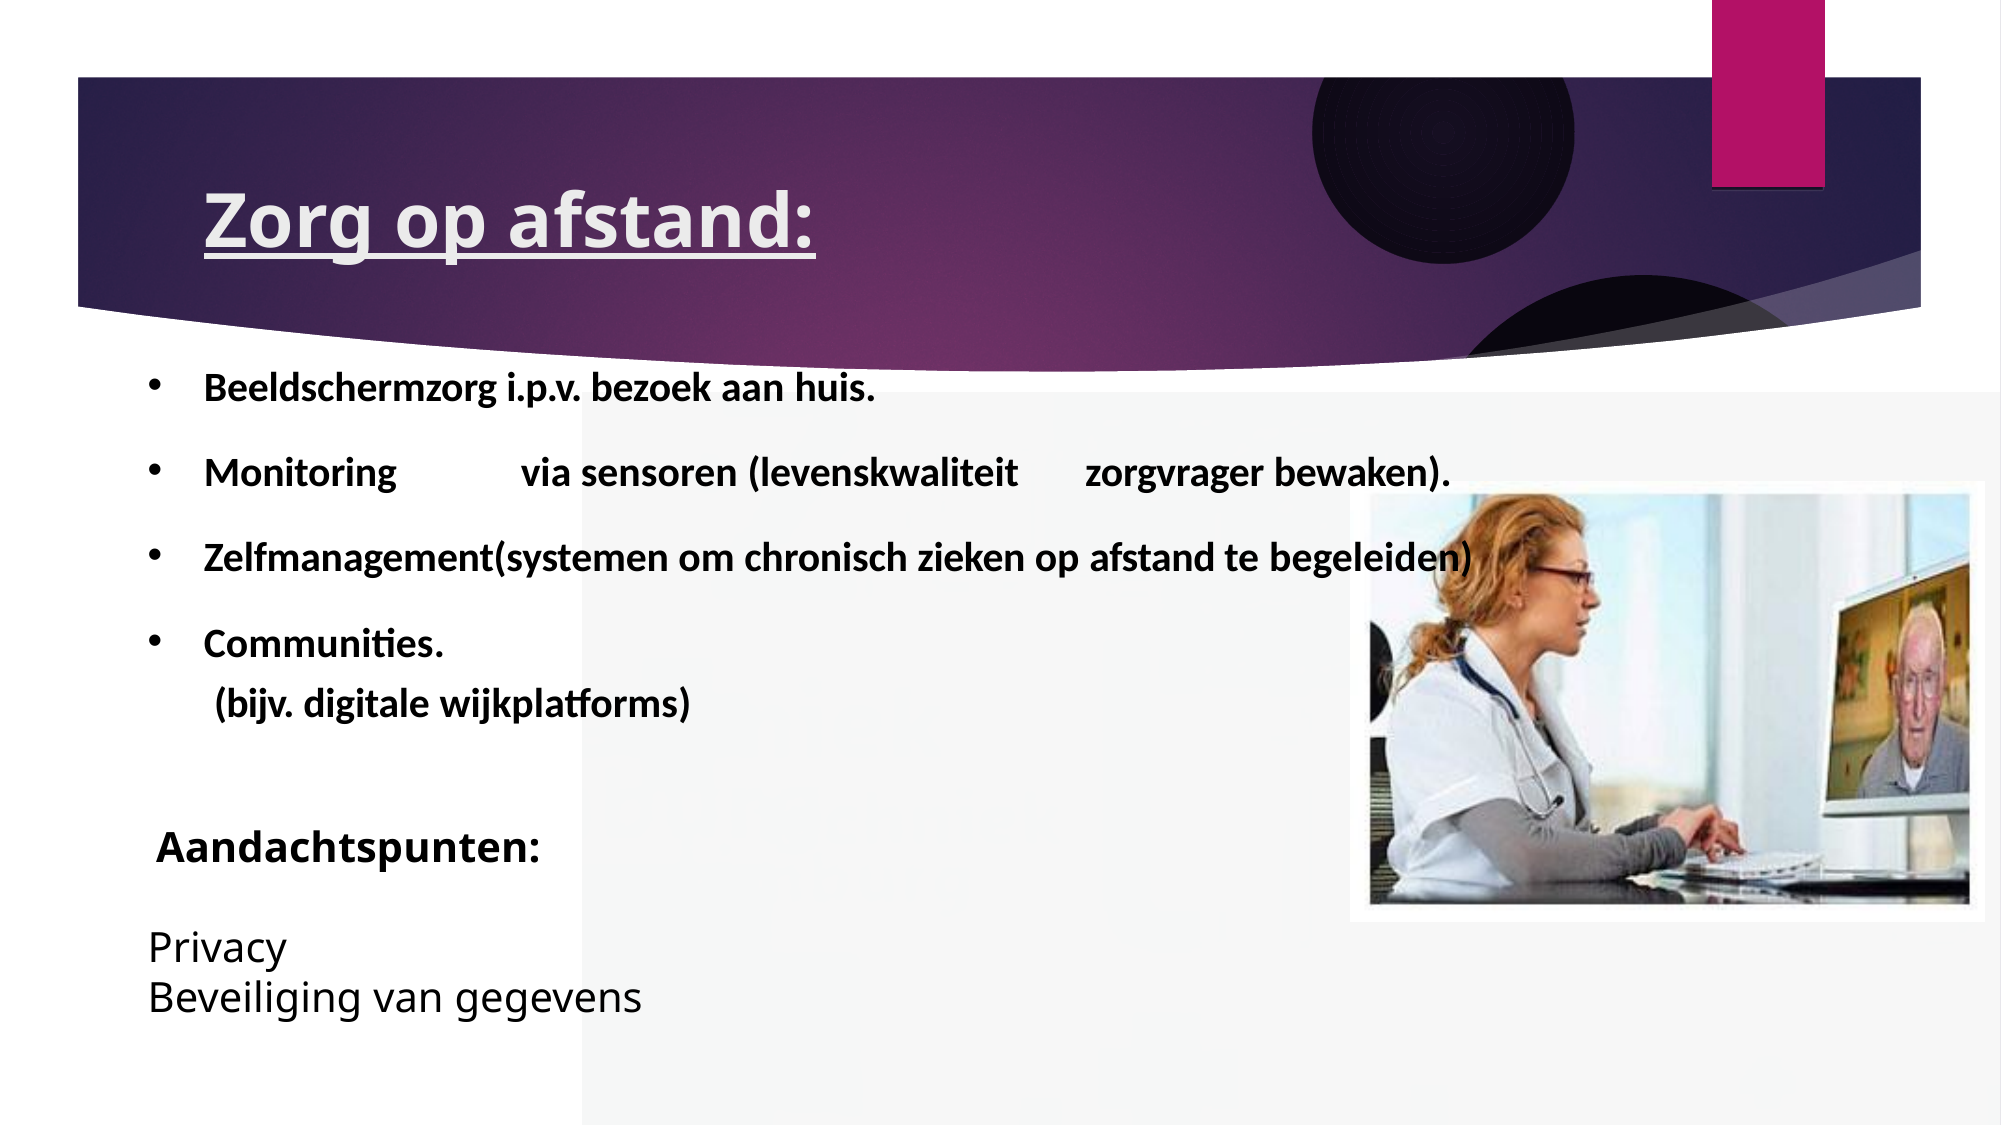

# Zorg op afstand:
Beeldschermzorg i.p.v. bezoek aan huis.
Monitoring	via sensoren (levenskwaliteit	zorgvrager bewaken).
Zelfmanagement(systemen om chronisch zieken op afstand te begeleiden)
Communities.
(bijv. digitale wijkplatforms)
 Aandachtspunten:
Privacy
Beveiliging van gegevens